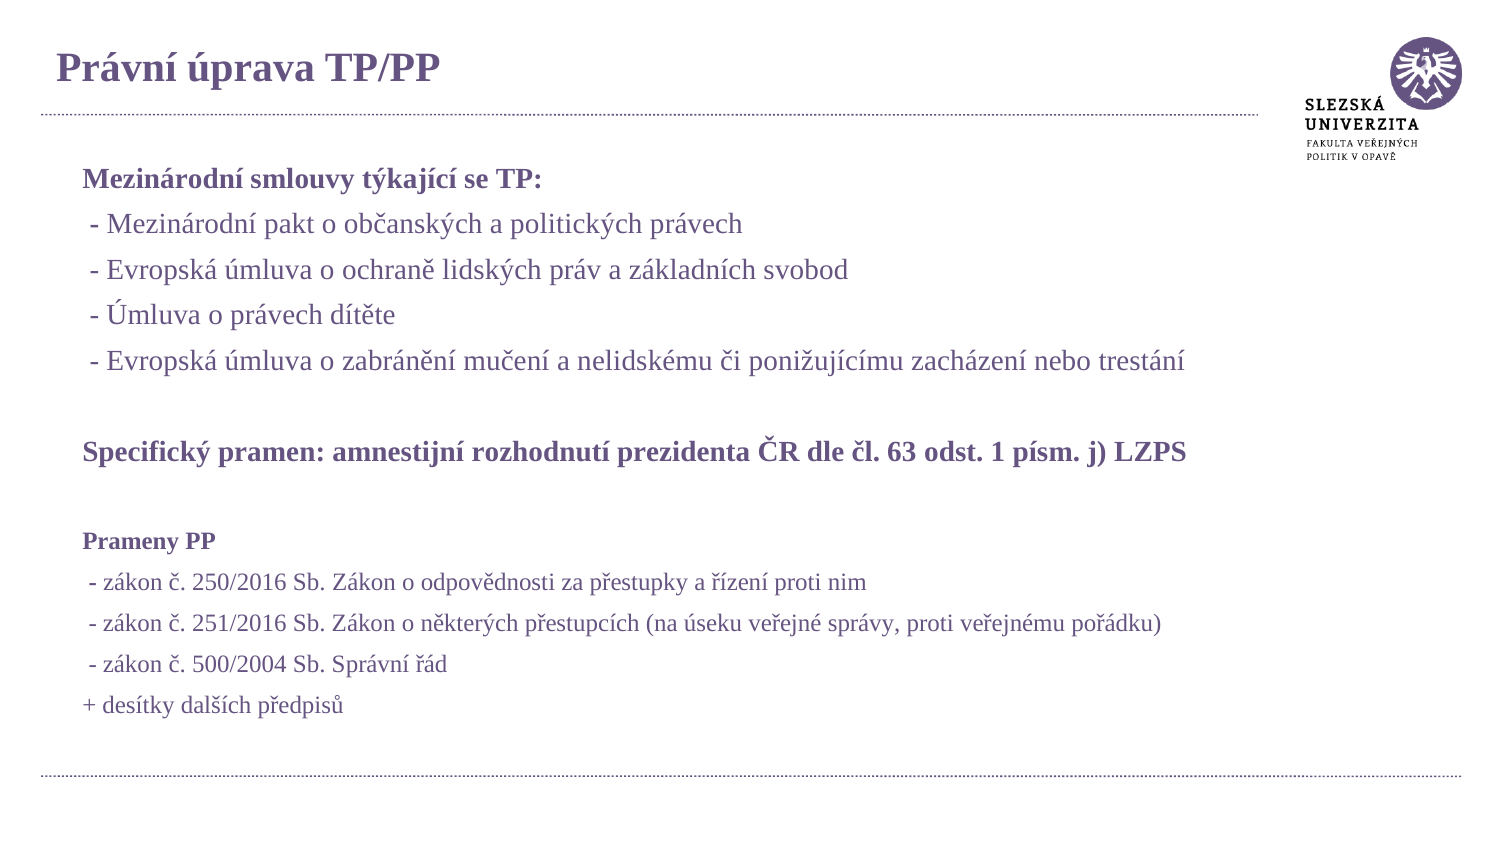

# Právní úprava TP/PP
Mezinárodní smlouvy týkající se TP:
 - Mezinárodní pakt o občanských a politických právech
 - Evropská úmluva o ochraně lidských práv a základních svobod
 - Úmluva o právech dítěte
 - Evropská úmluva o zabránění mučení a nelidskému či ponižujícímu zacházení nebo trestání
Specifický pramen: amnestijní rozhodnutí prezidenta ČR dle čl. 63 odst. 1 písm. j) LZPS
Prameny PP
 - zákon č. 250/2016 Sb. Zákon o odpovědnosti za přestupky a řízení proti nim
 - zákon č. 251/2016 Sb. Zákon o některých přestupcích (na úseku veřejné správy, proti veřejnému pořádku)
 - zákon č. 500/2004 Sb. Správní řád
+ desítky dalších předpisů